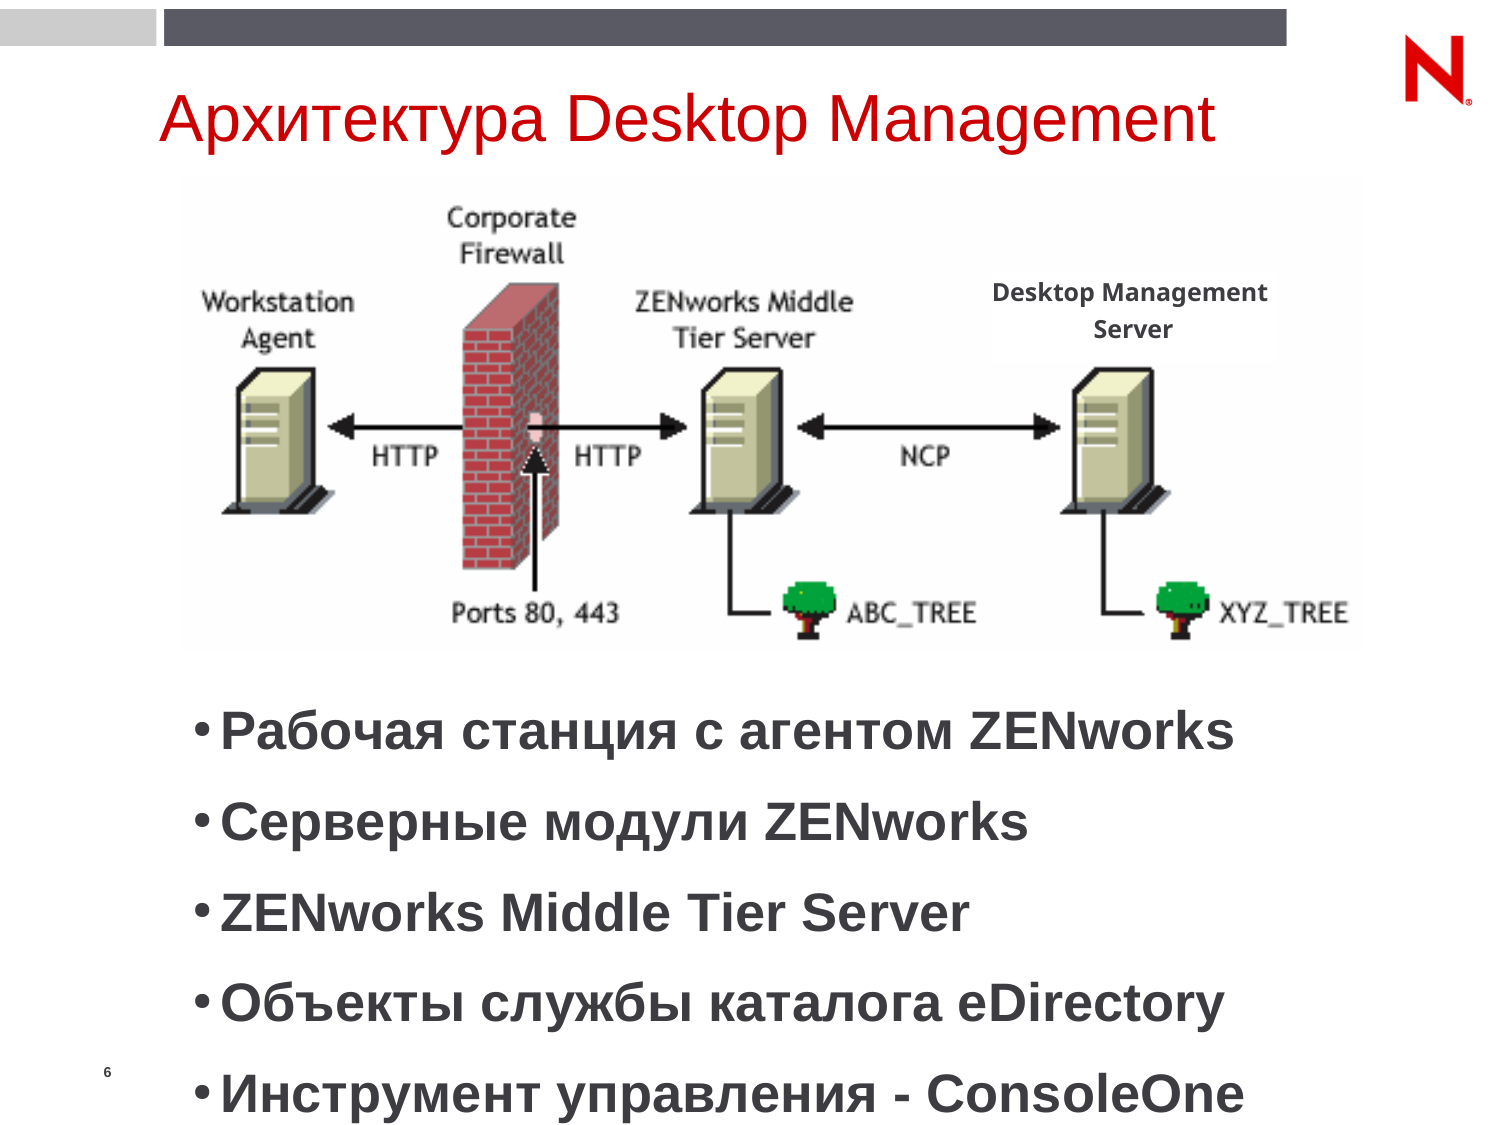

Архитектура Desktop Management
Desktop Management
 Server
Рабочая станция с агентом ZENworks
Серверные модули ZENworks
ZENworks Middle Tier Server
Объекты службы каталога eDirectory
Инструмент управления - ConsoleOne